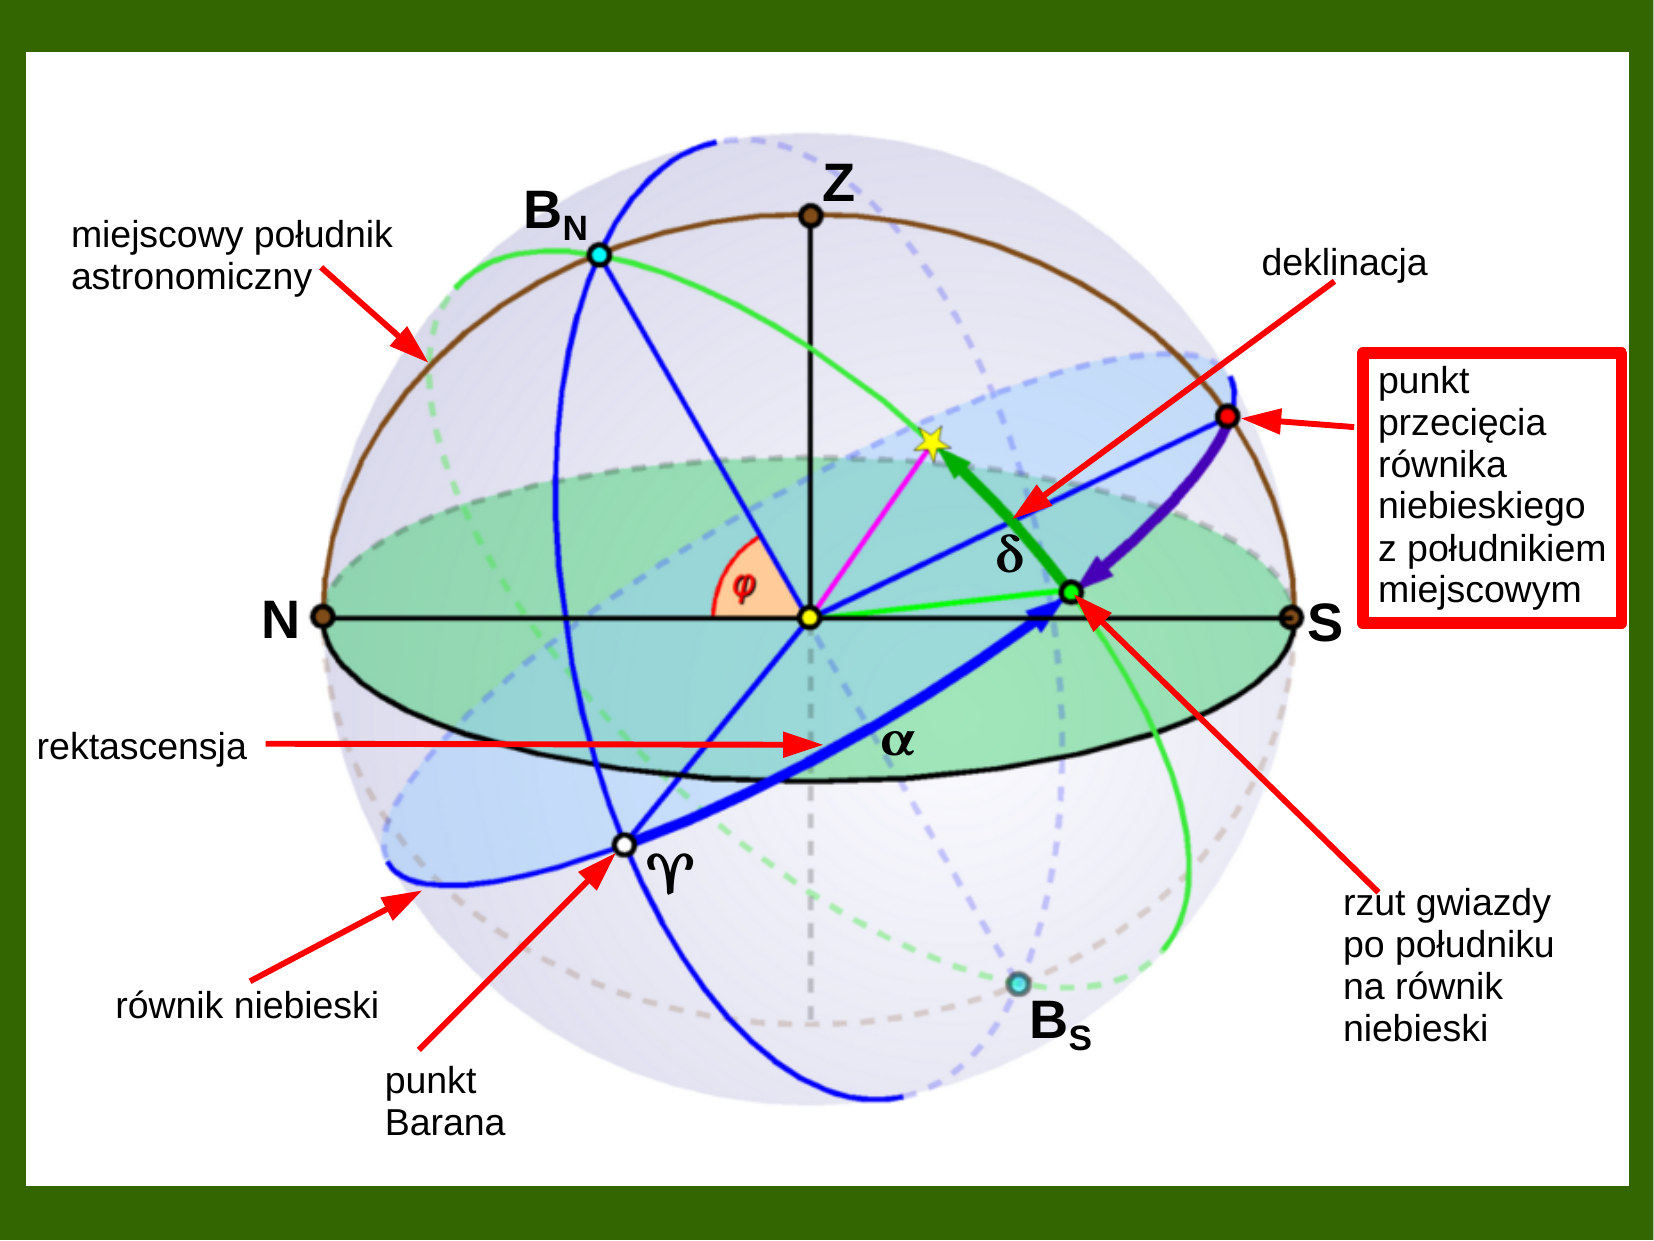

Z
BN
miejscowy południk
astronomiczny
deklinacja
punkt
przecięcia
równika
niebieskiego
z południkiem
miejscowym
δ
N
S
α
rektascensja
♈
rzut gwiazdy
po południku
na równik
niebieski
równik niebieski
BS
punkt
Barana